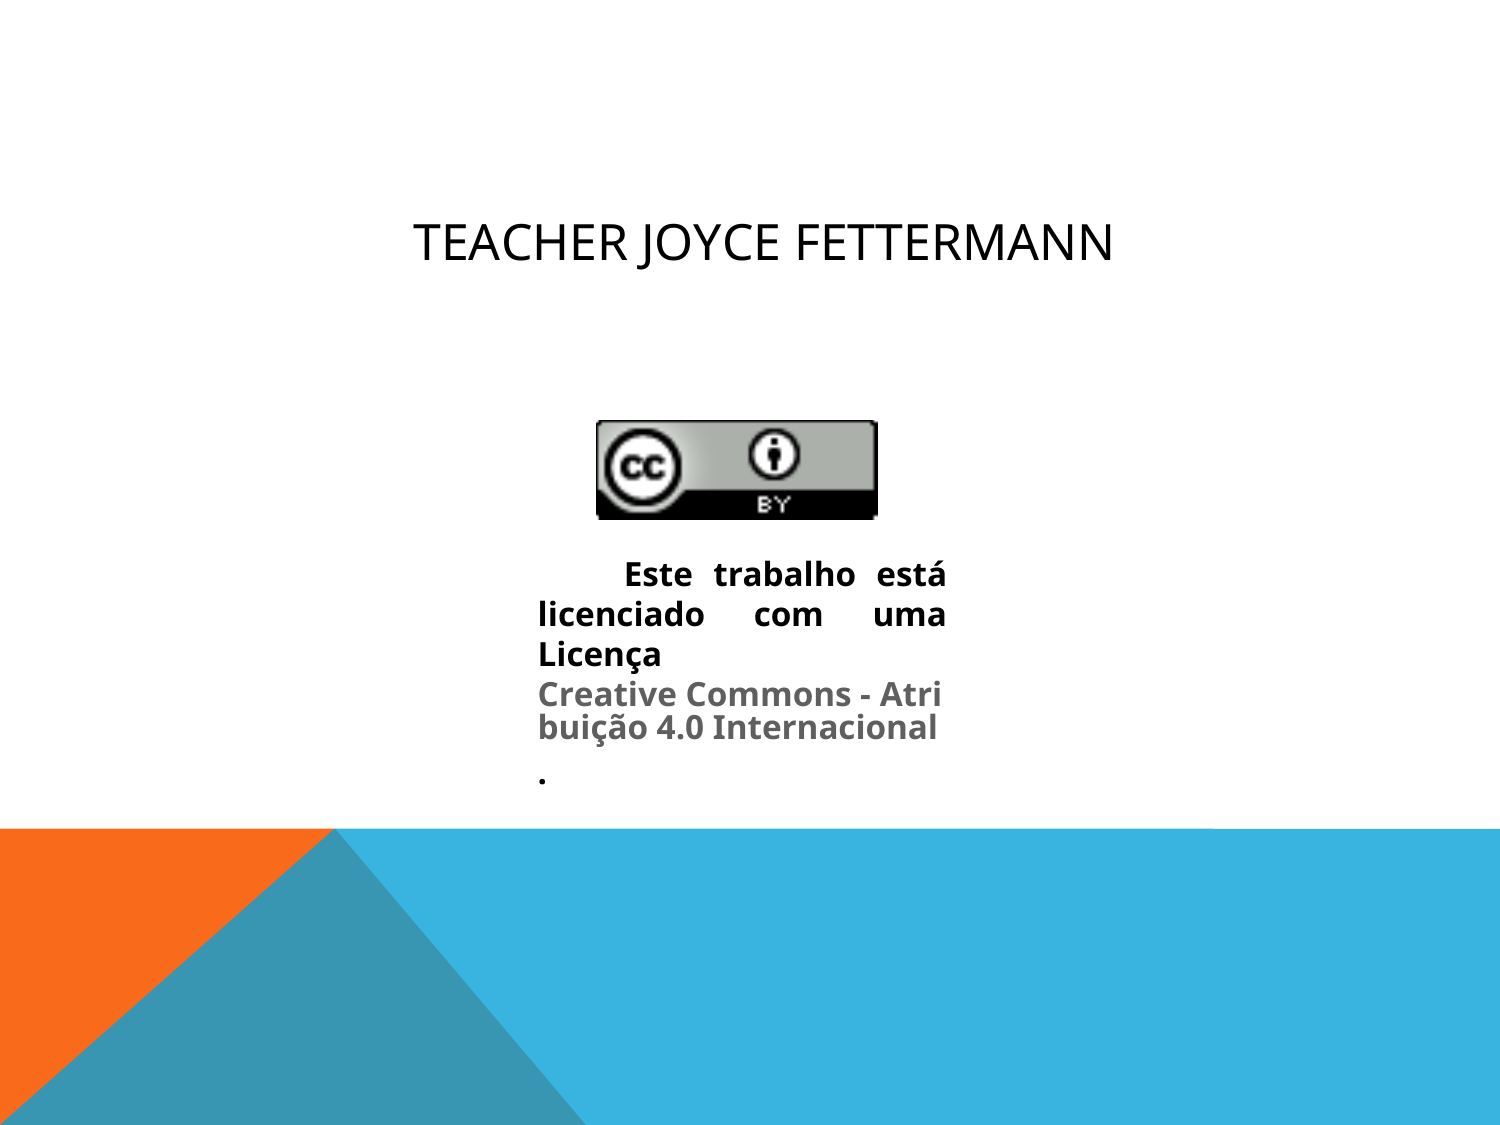

Este trabalho está licenciado com uma Licença Creative Commons - Atribuição 4.0 Internacional.
# TEACHER JOYCE FETTERMANN